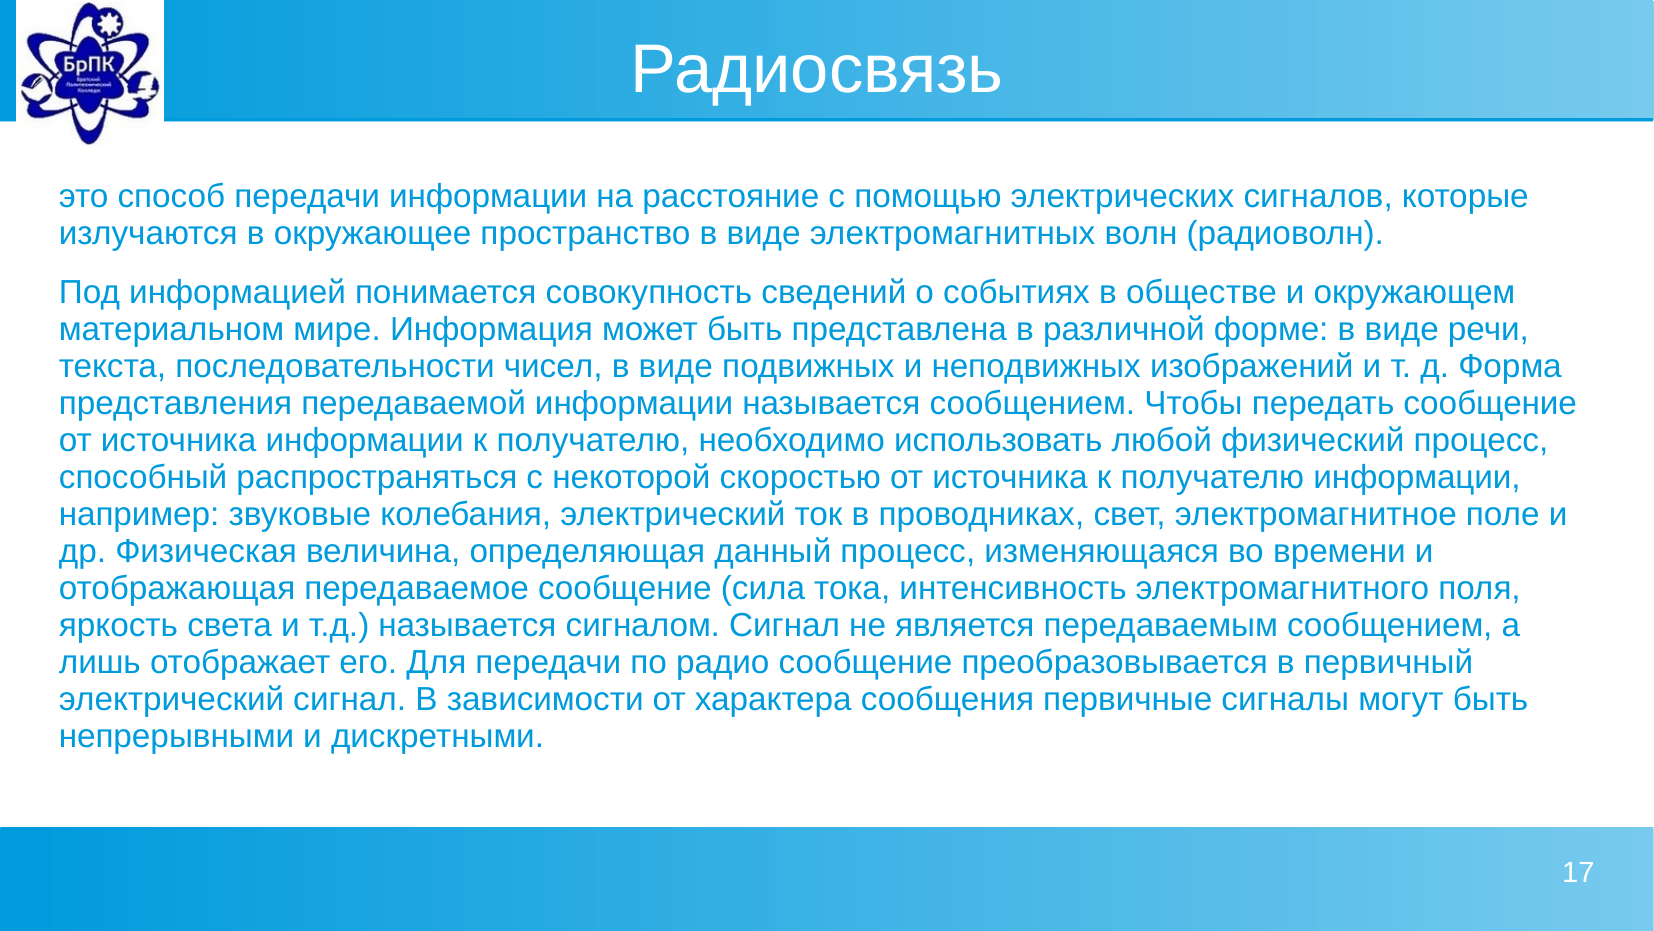

# Радиосвязь
это способ передачи информации на расстояние с помощью электрических сигналов, которые излучаются в окружающее пространство в виде электромагнитных волн (радиоволн).
Под информацией понимается совокупность сведений о событиях в обществе и окружающем материальном мире. Информация может быть представлена в различной форме: в виде речи, текста, последовательности чисел, в виде подвижных и неподвижных изображений и т. д. Форма представления передаваемой информации называется сообщением. Чтобы передать сообщение от источника информации к получателю, необходимо использовать любой физический процесс, способный распространяться с некоторой скоростью от источника к получателю информации, например: звуковые колебания, электрический ток в проводниках, свет, электромагнитное поле и др. Физическая величина, определяющая данный процесс, изменяющаяся во времени и отображающая передаваемое сообщение (сила тока, интенсивность электромагнитного поля, яркость света и т.д.) называется сигналом. Сигнал не является передаваемым сообщением, а лишь отображает его. Для передачи по радио сообщение преобразовывается в первичный электрический сигнал. В зависимости от характера сообщения первичные сигналы могут быть непрерывными и дискретными.
17